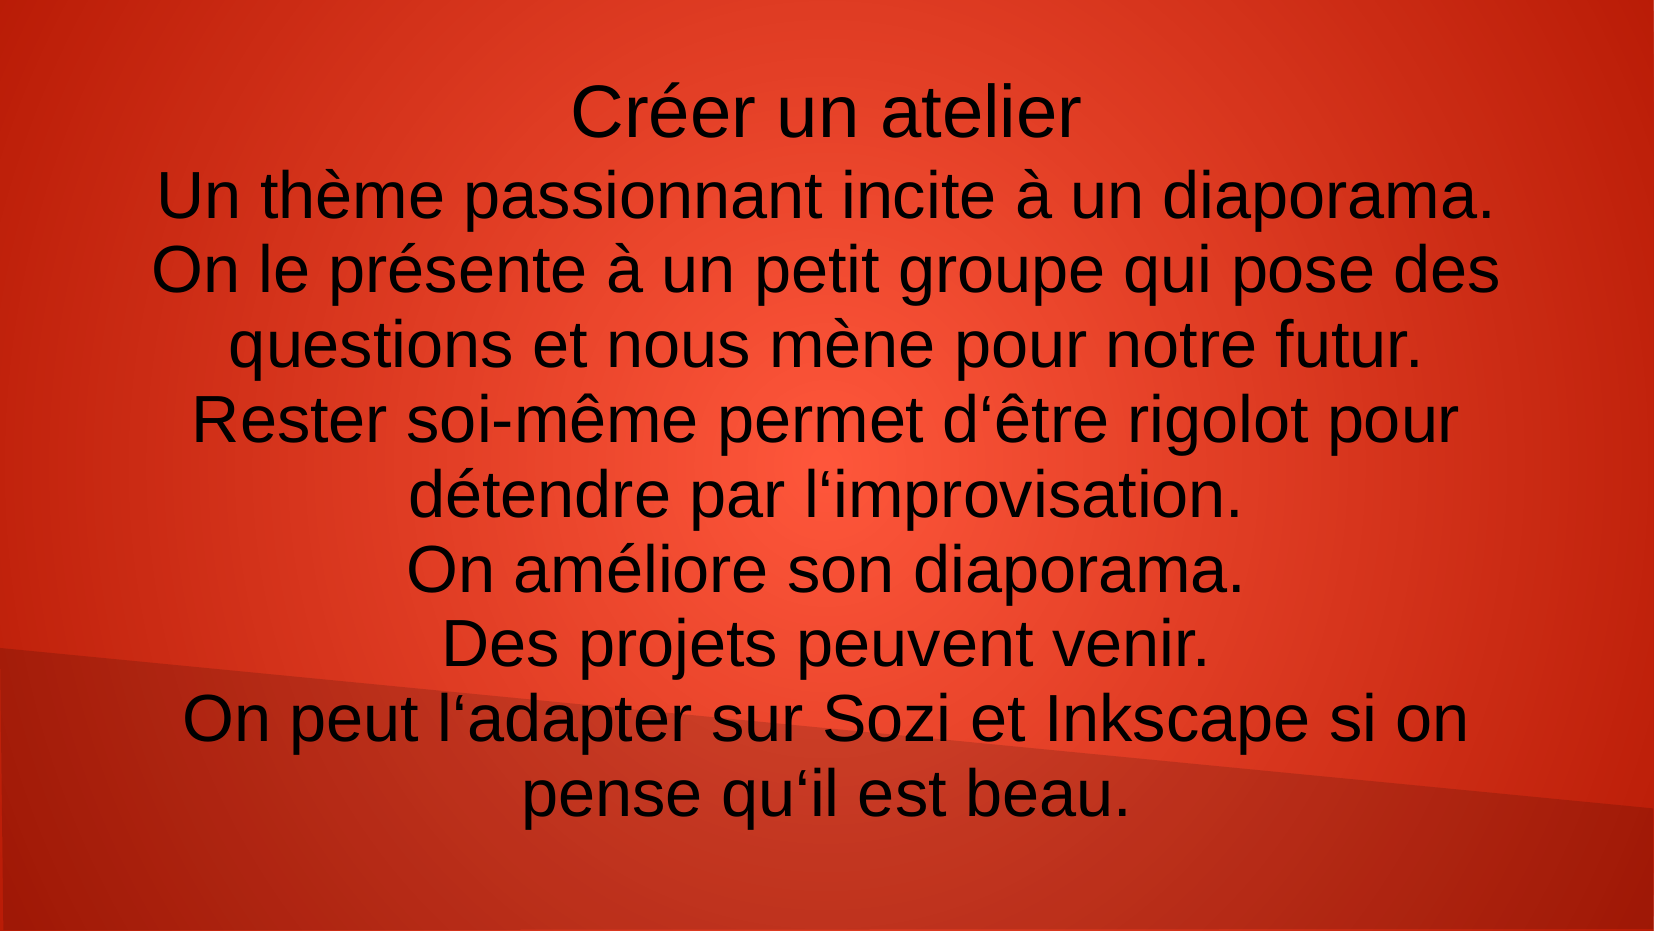

# Créer un atelier
Un thème passionnant incite à un diaporama.
On le présente à un petit groupe qui pose des questions et nous mène pour notre futur.
Rester soi-même permet d‘être rigolot pour détendre par l‘improvisation.
On améliore son diaporama.
Des projets peuvent venir.
On peut l‘adapter sur Sozi et Inkscape si on pense qu‘il est beau.